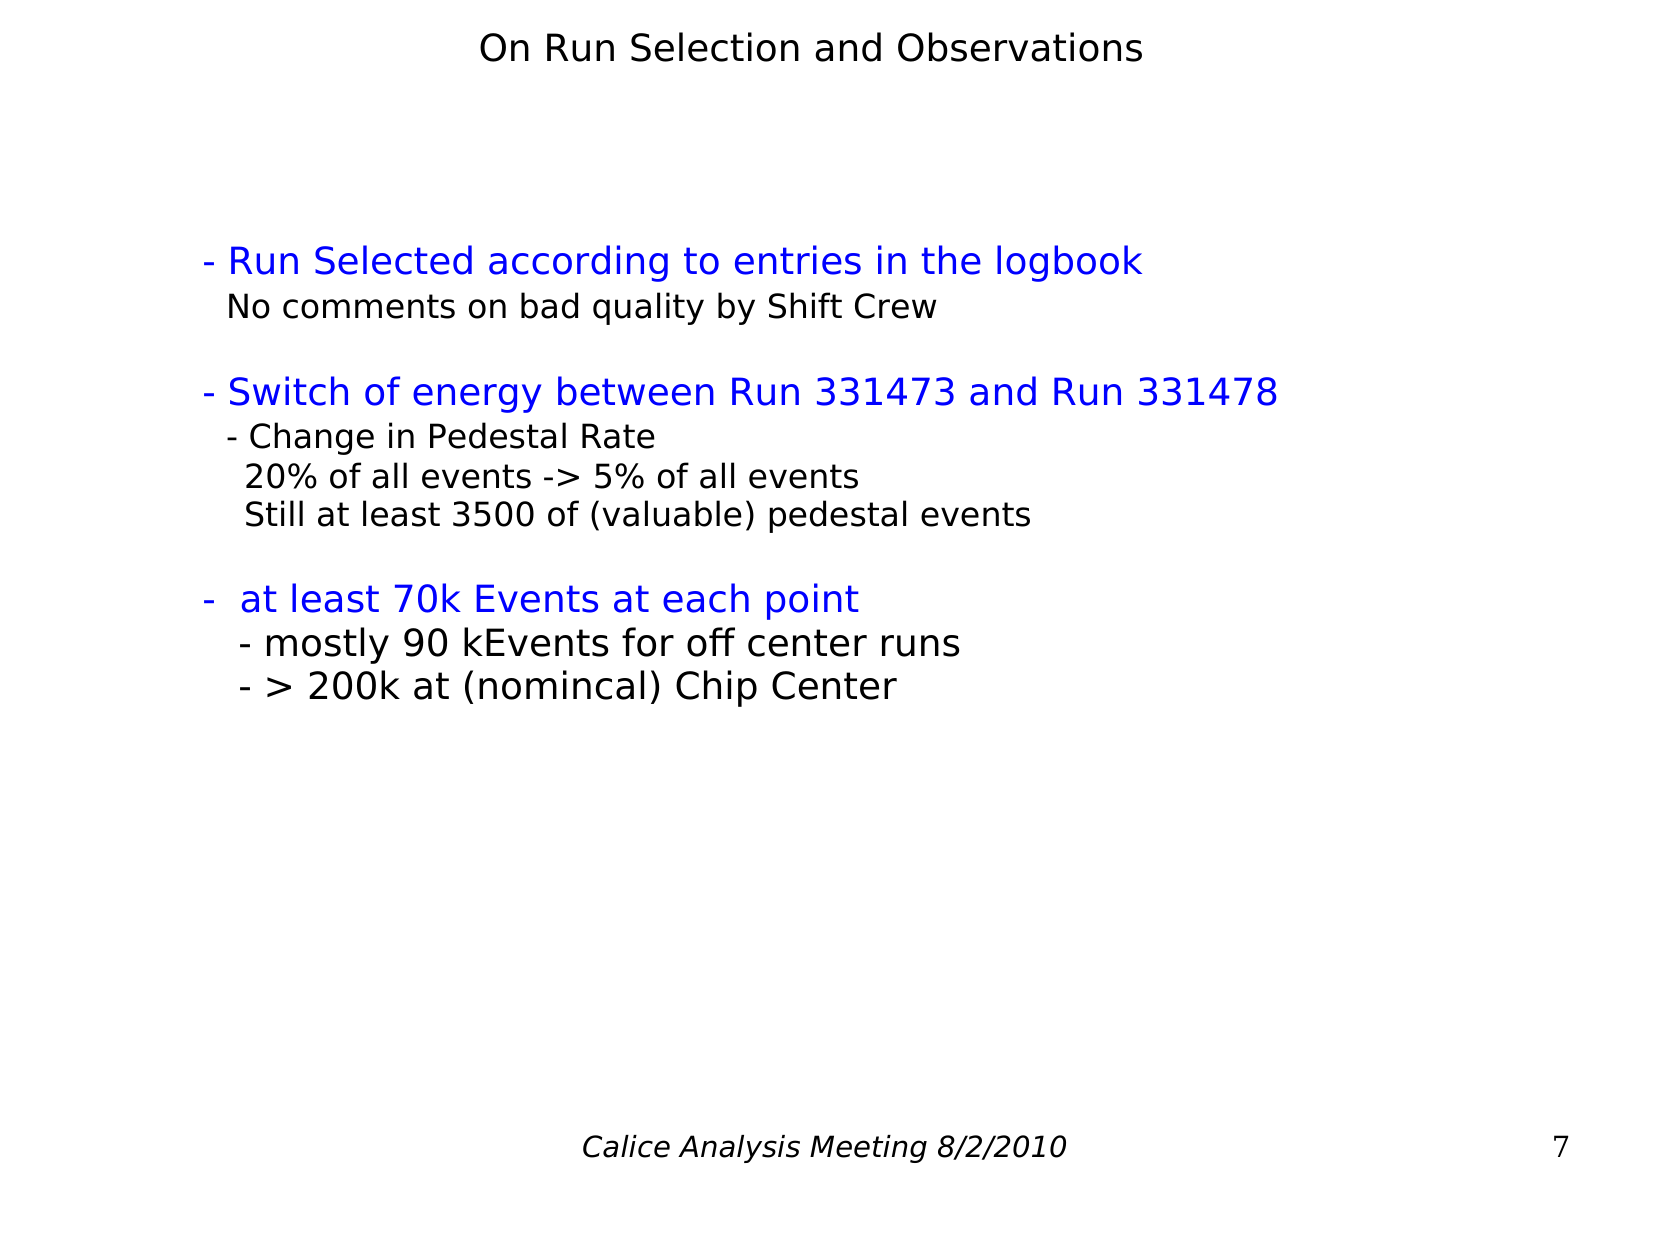

On Run Selection and Observations
- Run Selected according to entries in the logbook
 No comments on bad quality by Shift Crew
- Switch of energy between Run 331473 and Run 331478
 - Change in Pedestal Rate
 20% of all events -> 5% of all events
 Still at least 3500 of (valuable) pedestal events
- at least 70k Events at each point
 - mostly 90 kEvents for off center runs
 - > 200k at (nomincal) Chip Center
7